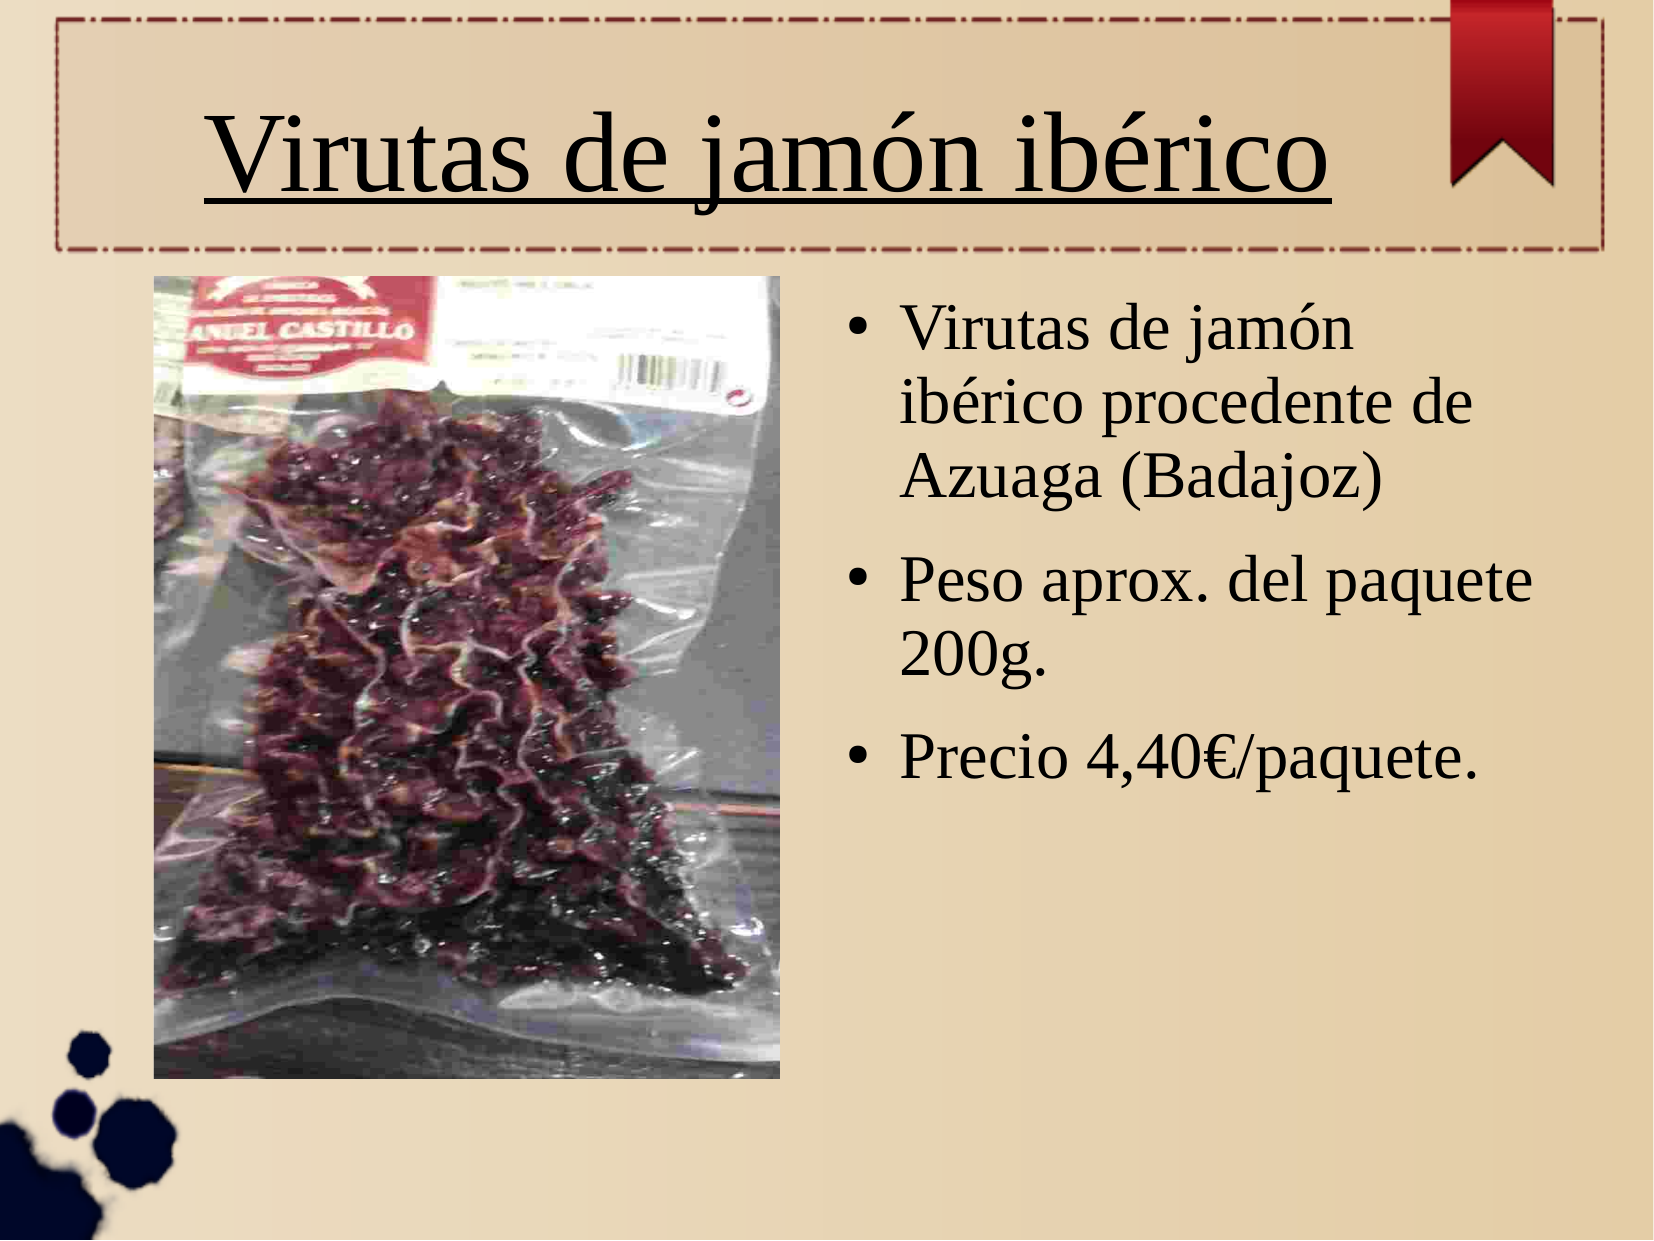

# Virutas de jamón ibérico
Virutas de jamón ibérico procedente de Azuaga (Badajoz)
Peso aprox. del paquete 200g.
Precio 4,40€/paquete.